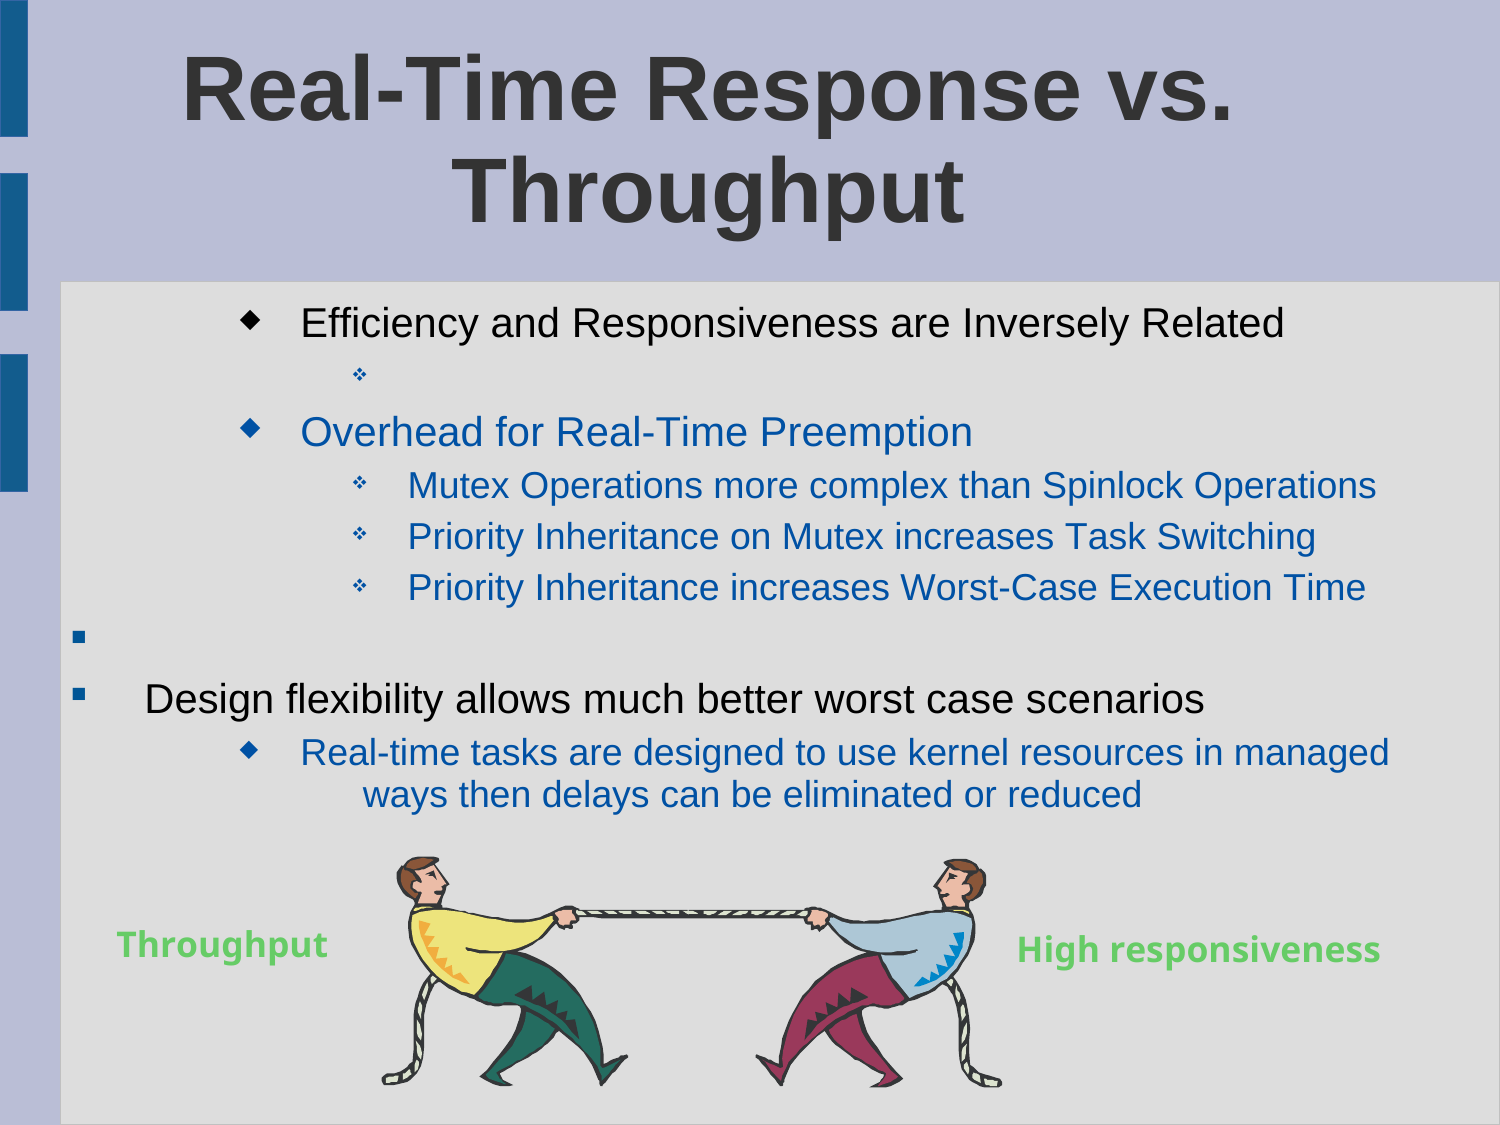

# Real-Time Response vs. Throughput
Efficiency and Responsiveness are Inversely Related
Overhead for Real-Time Preemption
Mutex Operations more complex than Spinlock Operations
Priority Inheritance on Mutex increases Task Switching
Priority Inheritance increases Worst-Case Execution Time
Design flexibility allows much better worst case scenarios
Real-time tasks are designed to use kernel resources in managed ways then delays can be eliminated or reduced
Throughput
High responsiveness